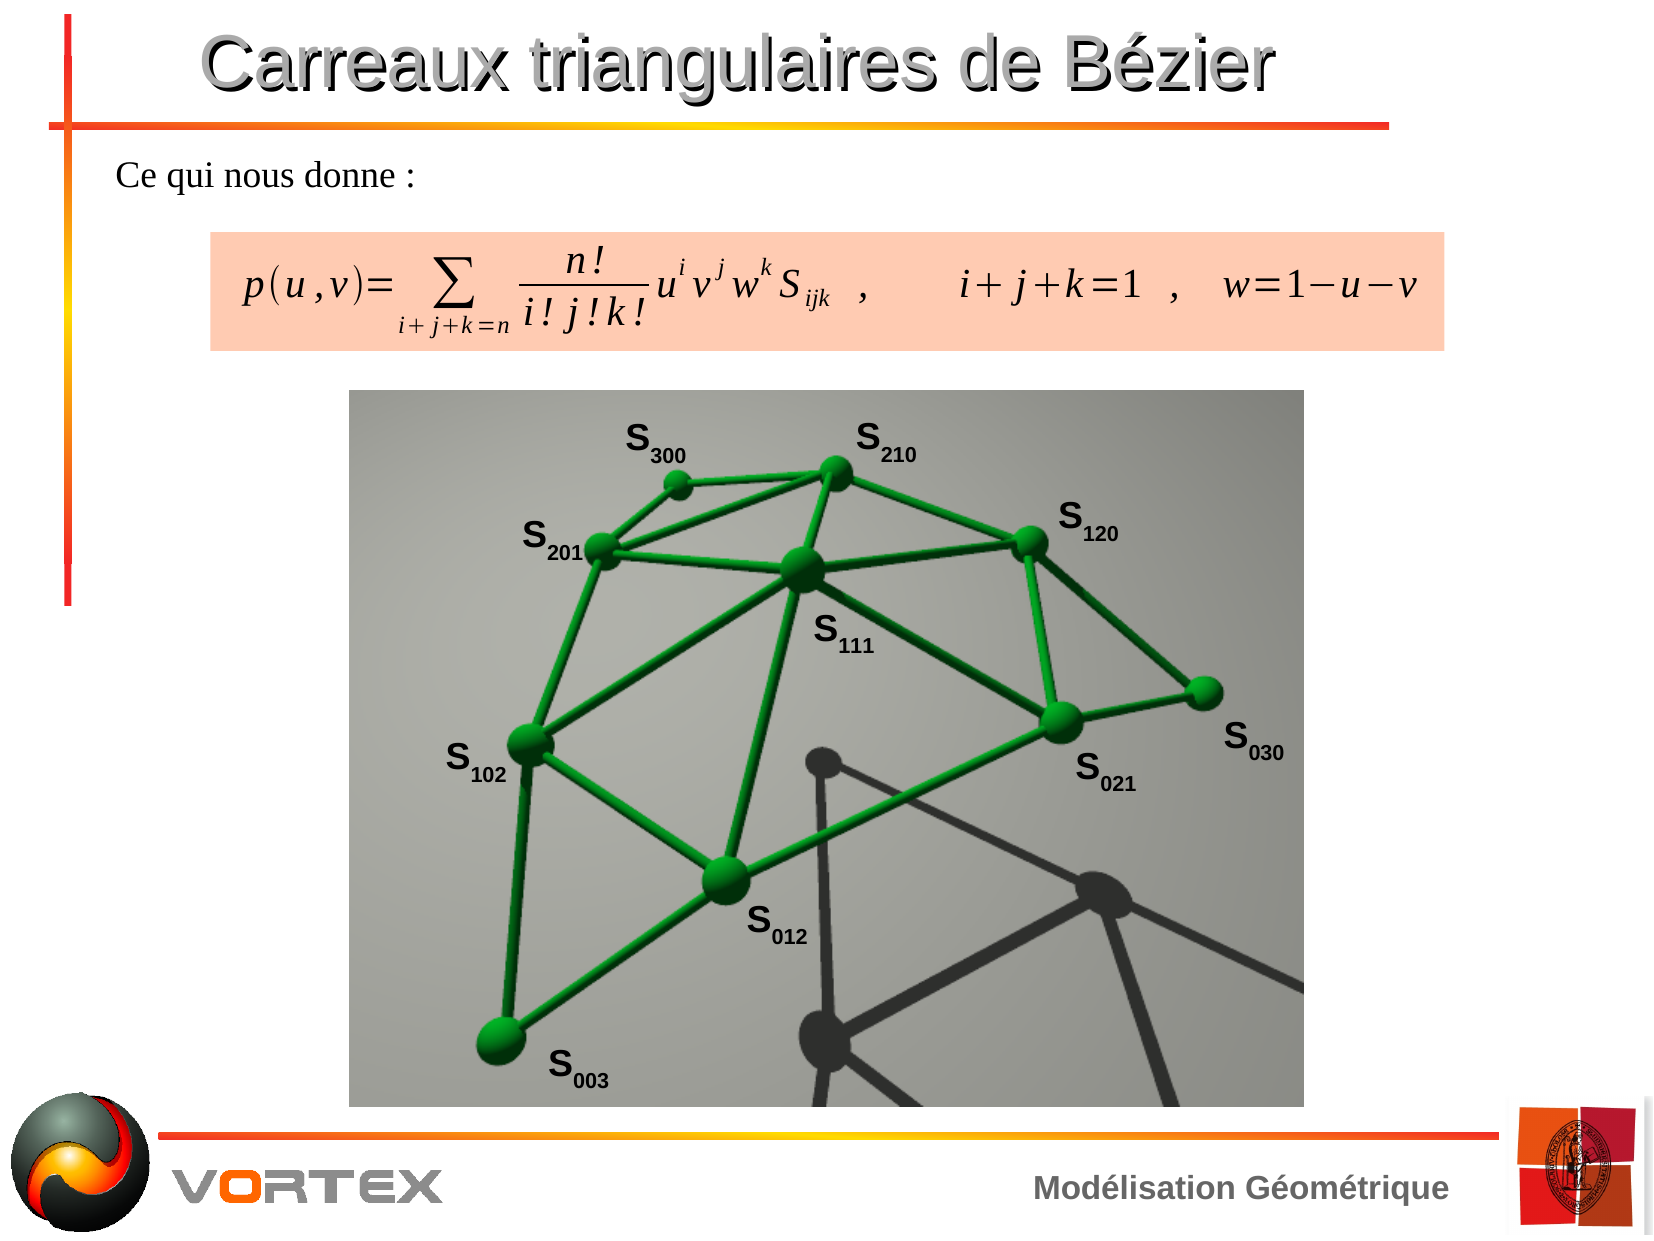

# Carreaux triangulaires de Bézier
Ce qui nous donne :
S210
S300
S120
S201
S111
S030
S102
S021
S012
S003